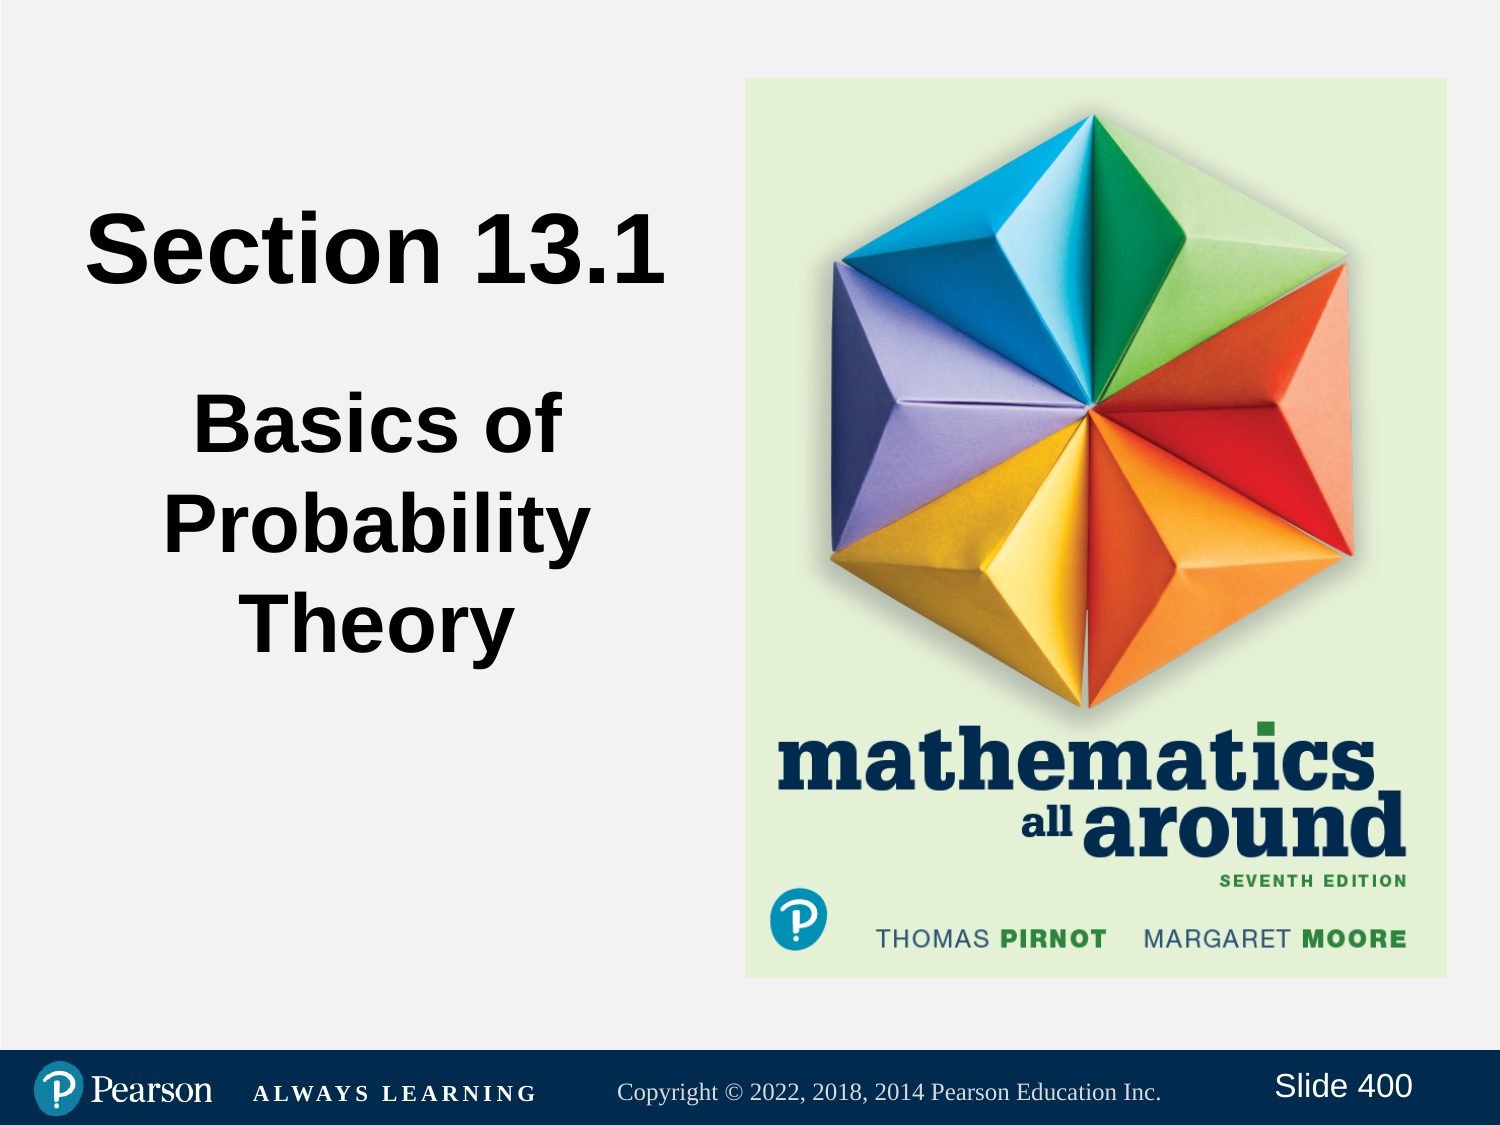

Section 13.1
# Basics of Probability Theory